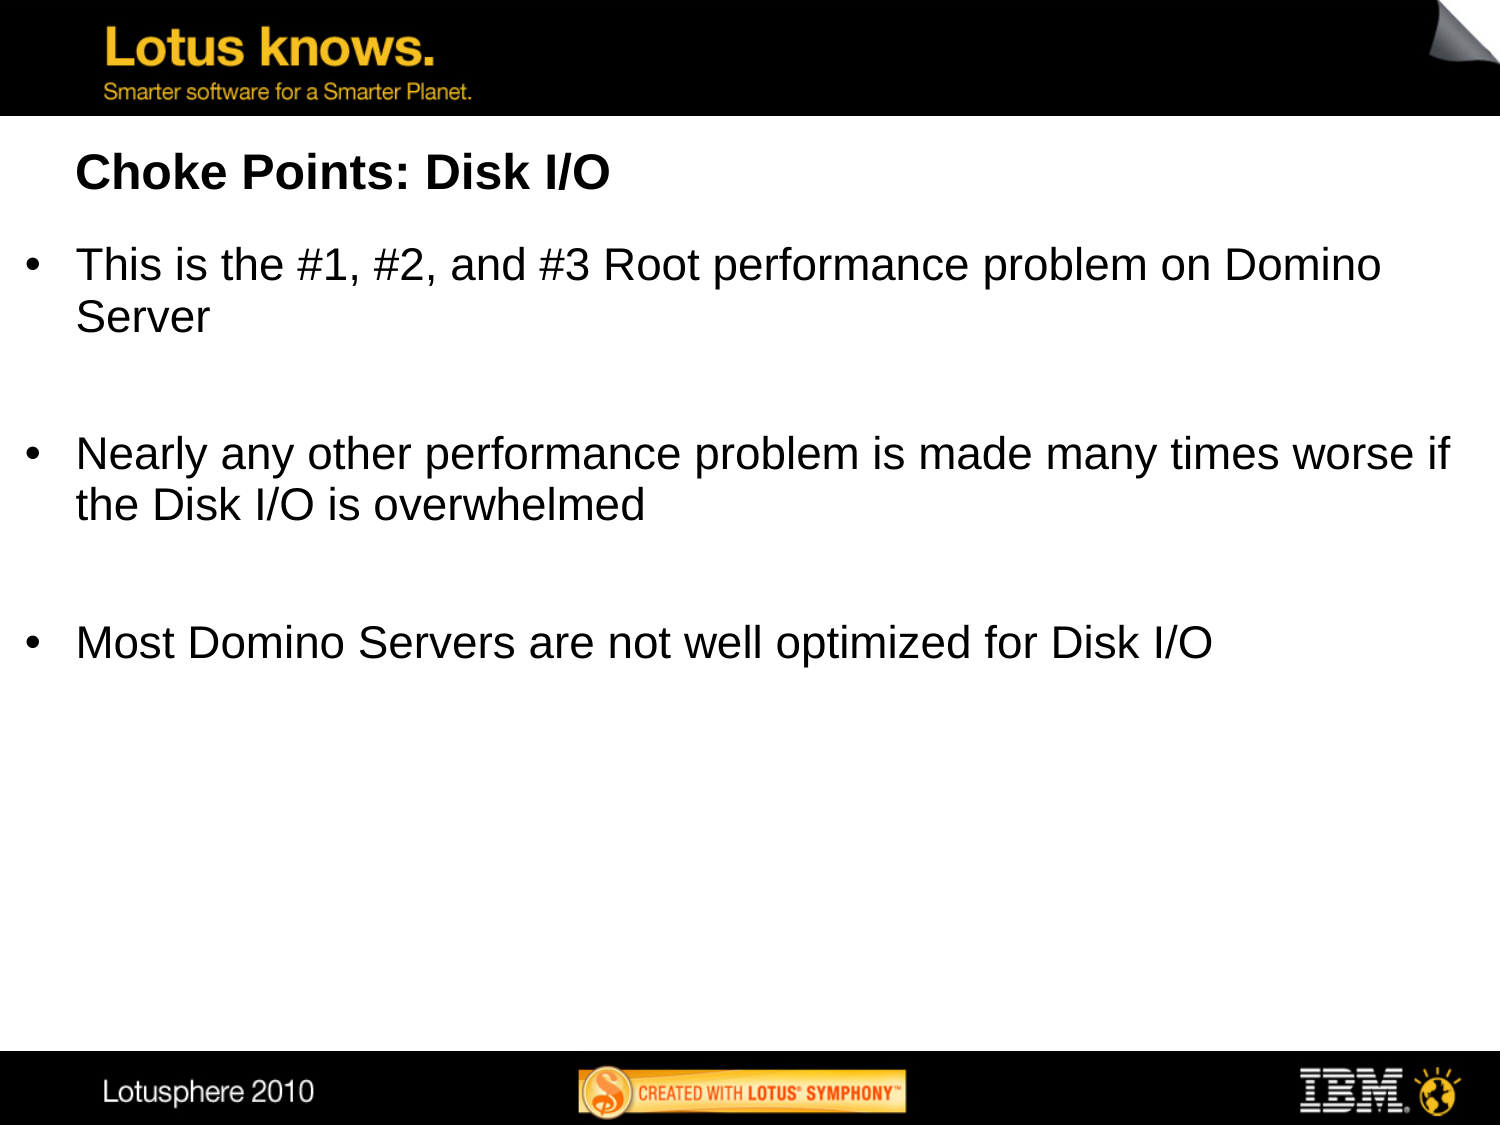

# Choke Points: Disk I/O
This is the #1, #2, and #3 Root performance problem on Domino Server
Nearly any other performance problem is made many times worse if the Disk I/O is overwhelmed
Most Domino Servers are not well optimized for Disk I/O